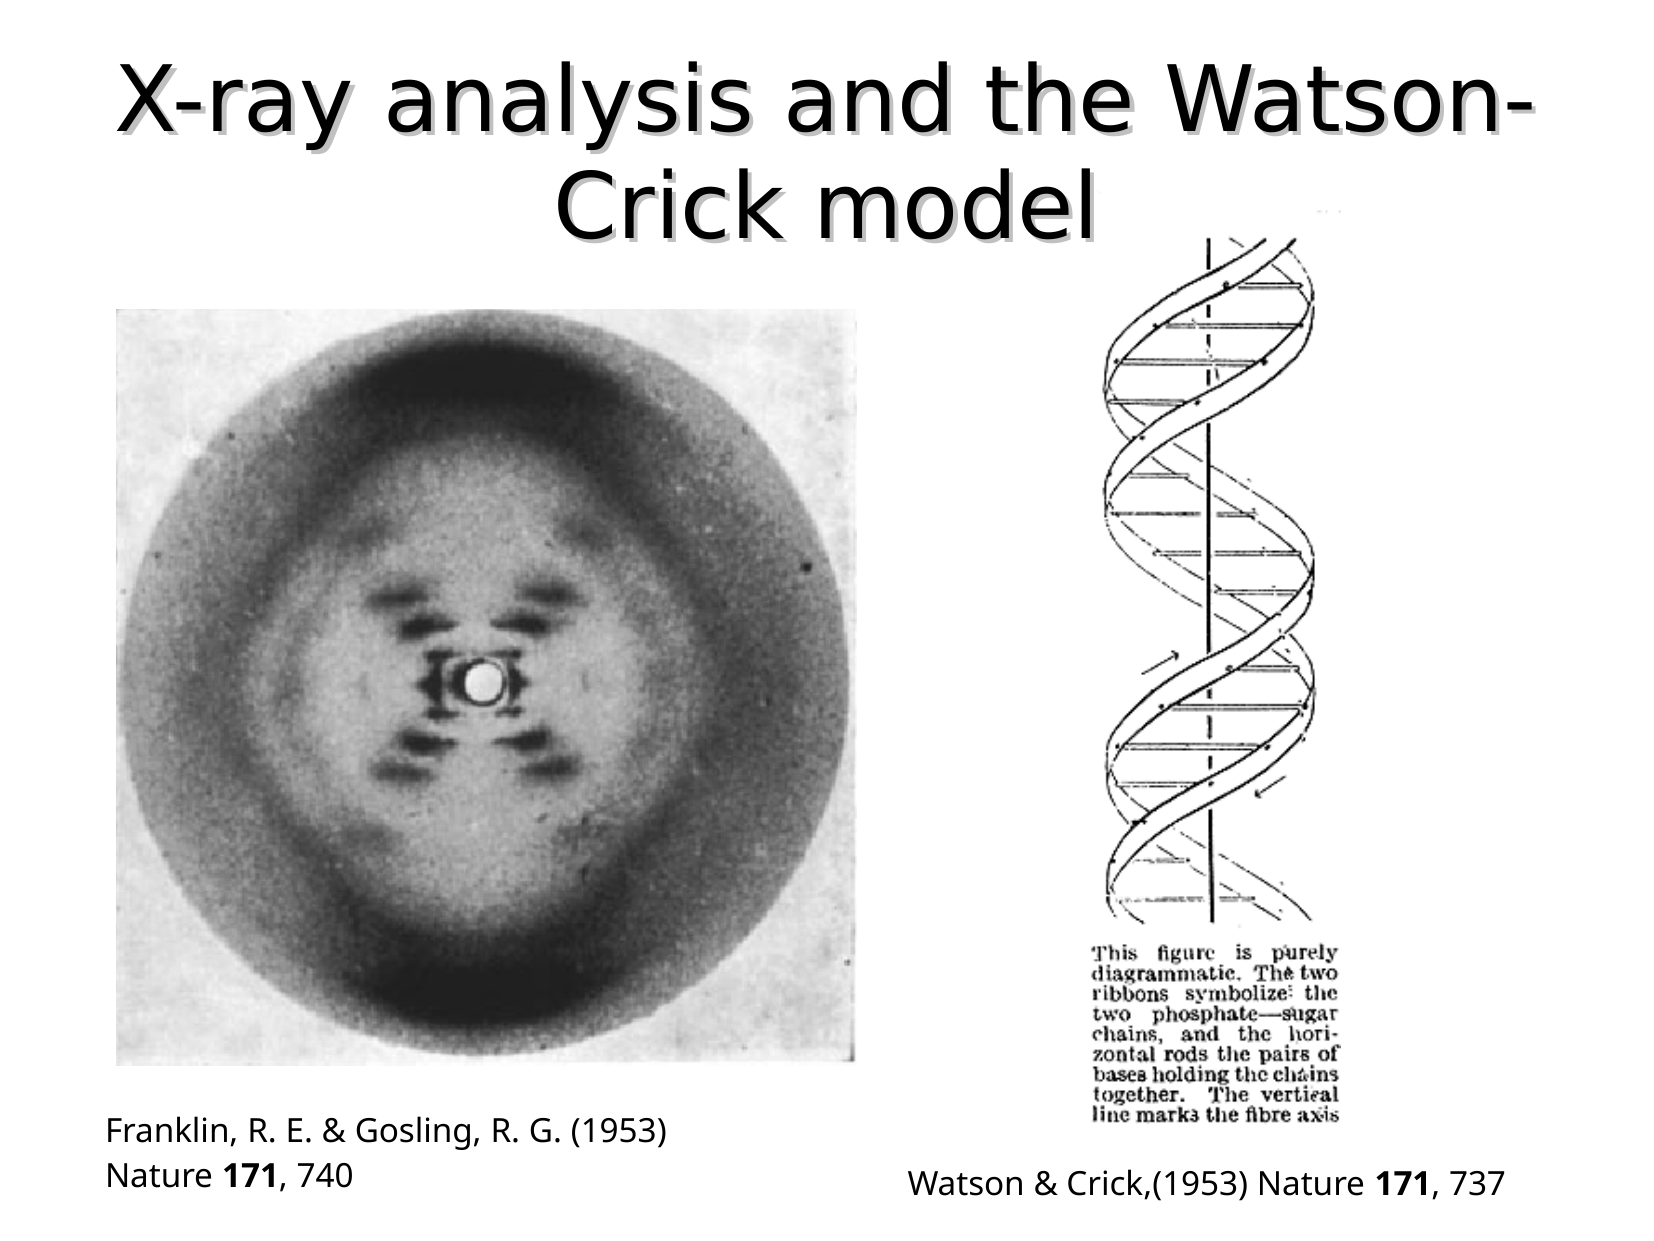

# X-ray analysis and the Watson-Crick model
Franklin, R. E. & Gosling, R. G. (1953) Nature 171, 740
Watson & Crick,(1953) Nature 171, 737